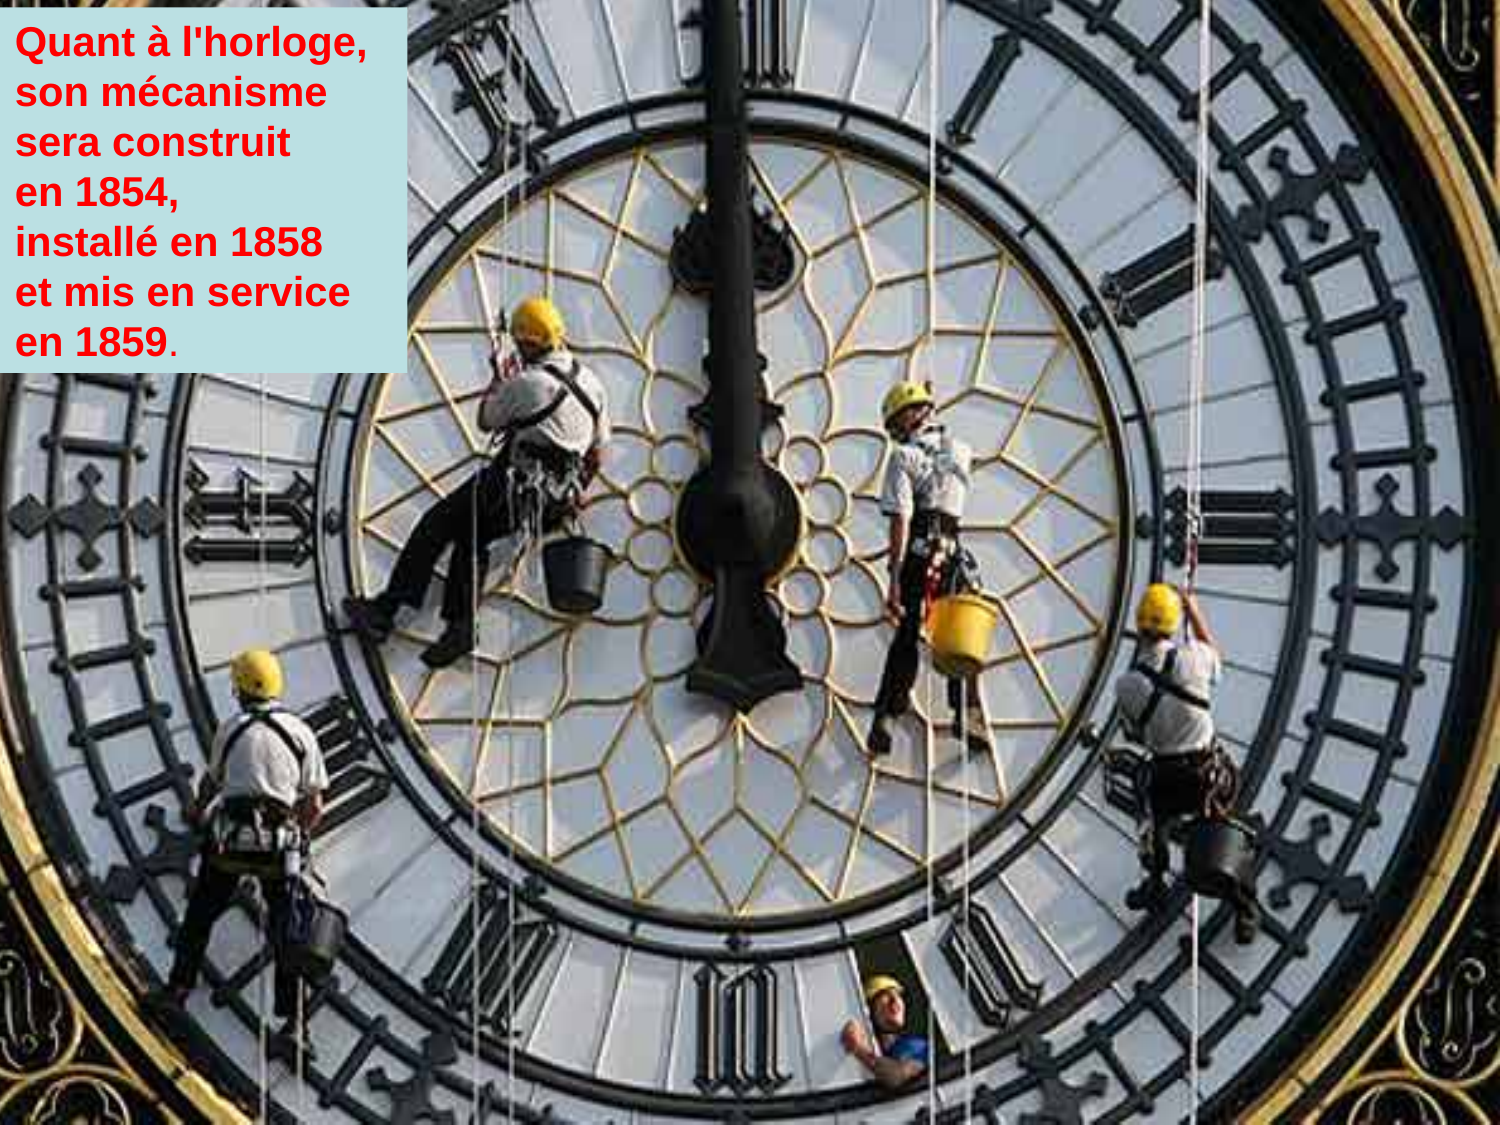

Quant à l'horloge,
son mécanisme
sera construit
en 1854,
installé en 1858
et mis en service
en 1859.
#